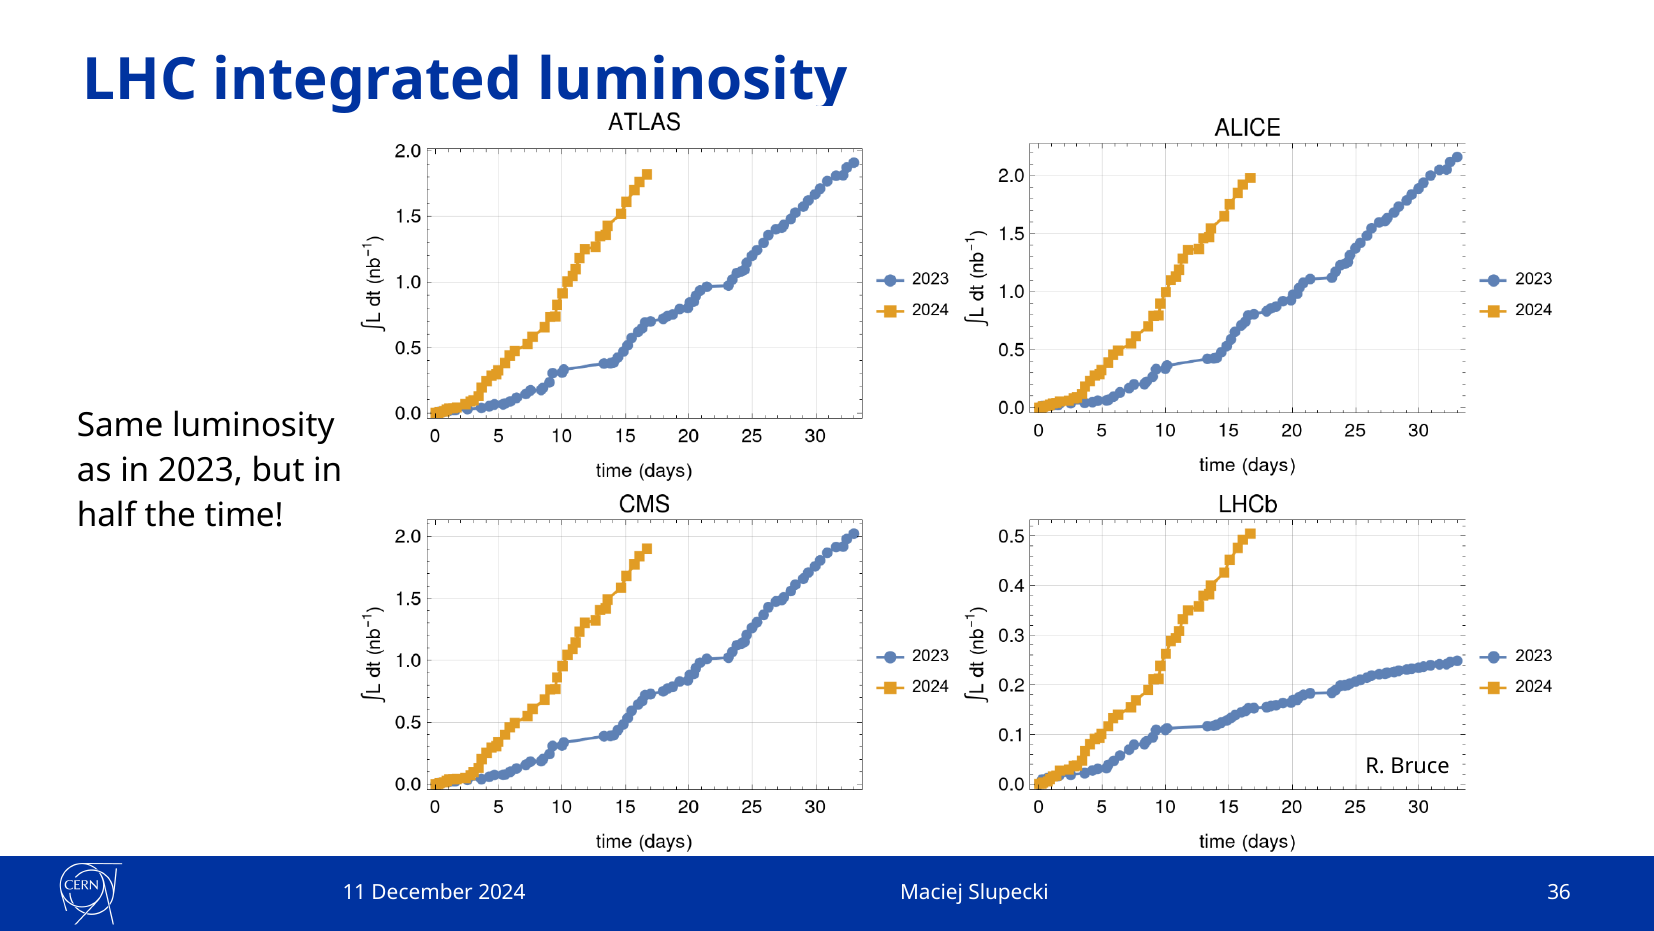

# LHC integrated luminosity
Same luminosity as in 2023, but in half the time!
R. Bruce
Presenter | Presentation Title
36